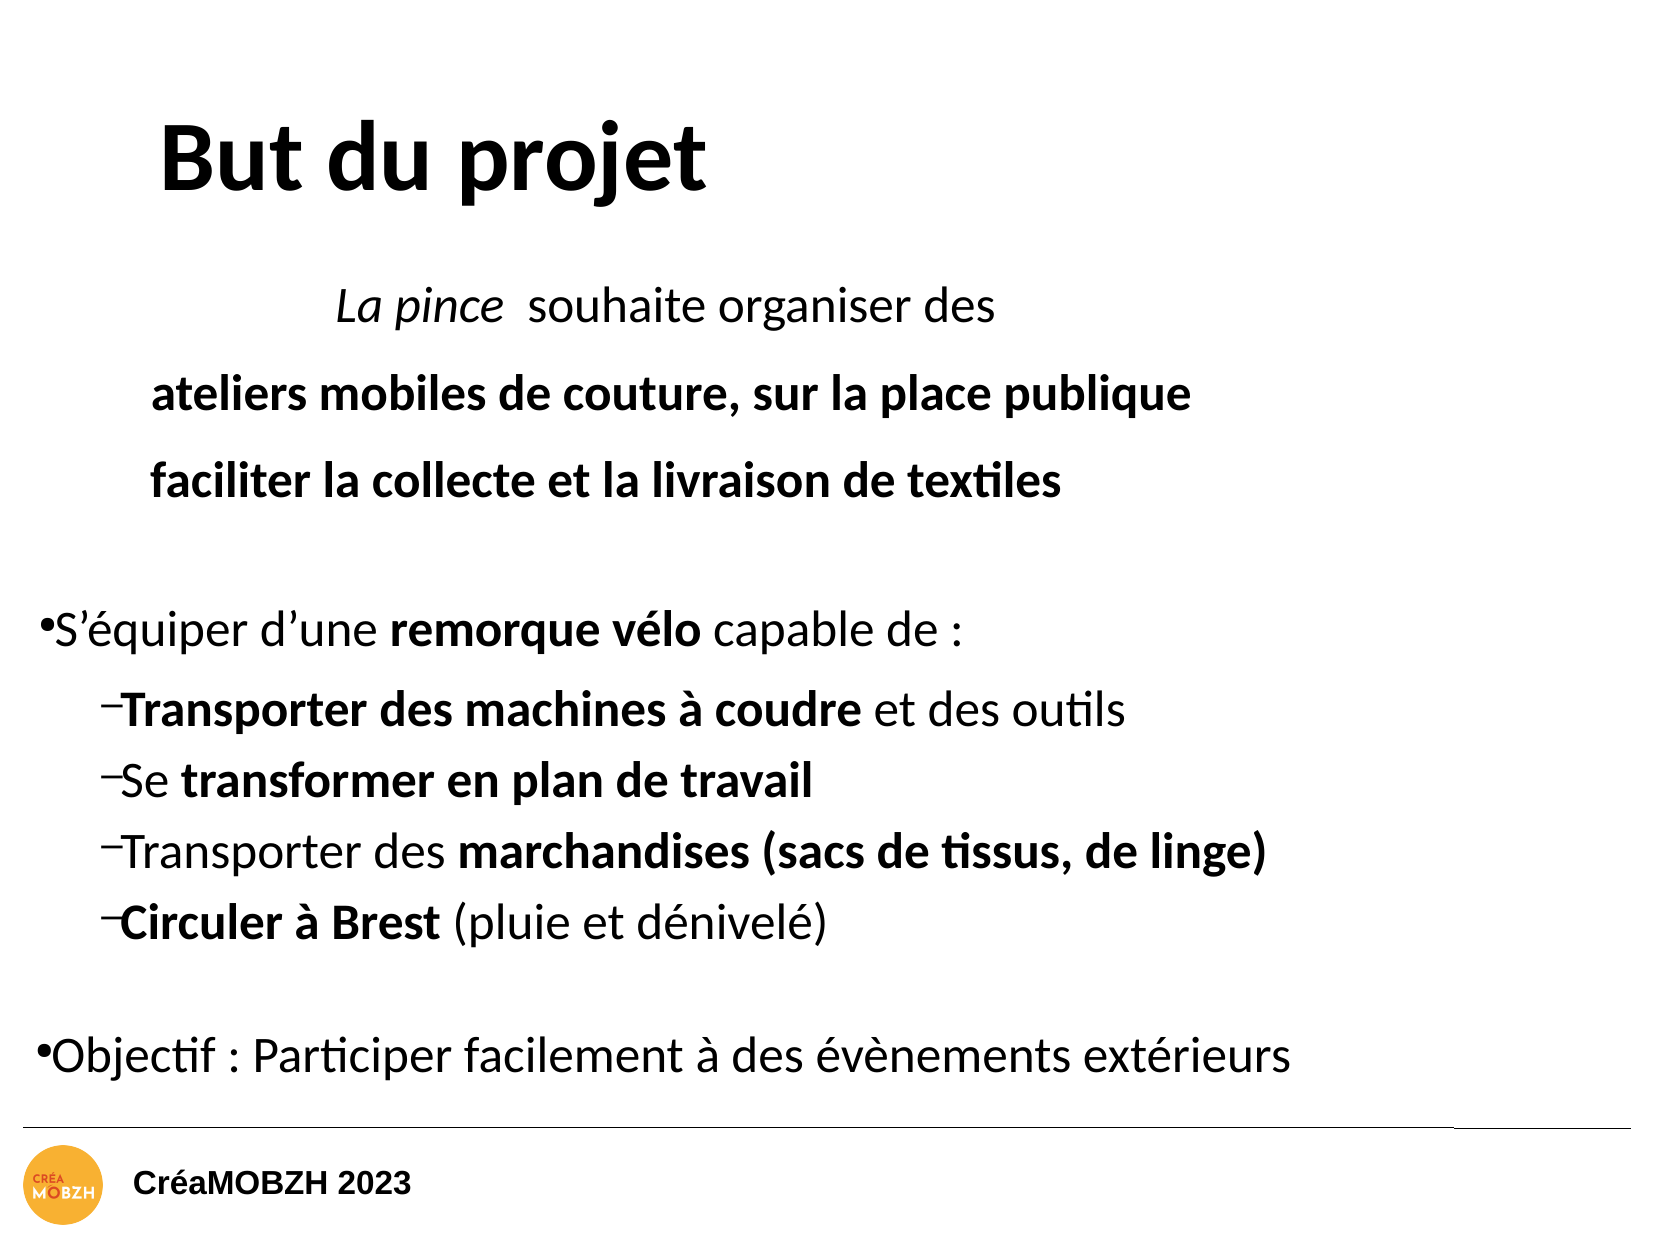

# But du projet
La pince souhaite organiser des
ateliers mobiles de couture, sur la place publique
faciliter la collecte et la livraison de textiles
S’équiper d’une remorque vélo capable de :
Transporter des machines à coudre et des outils
Se transformer en plan de travail
Transporter des marchandises (sacs de tissus, de linge)
Circuler à Brest (pluie et dénivelé)
Objectif : Participer facilement à des évènements extérieurs
CréaMOBZH 2023